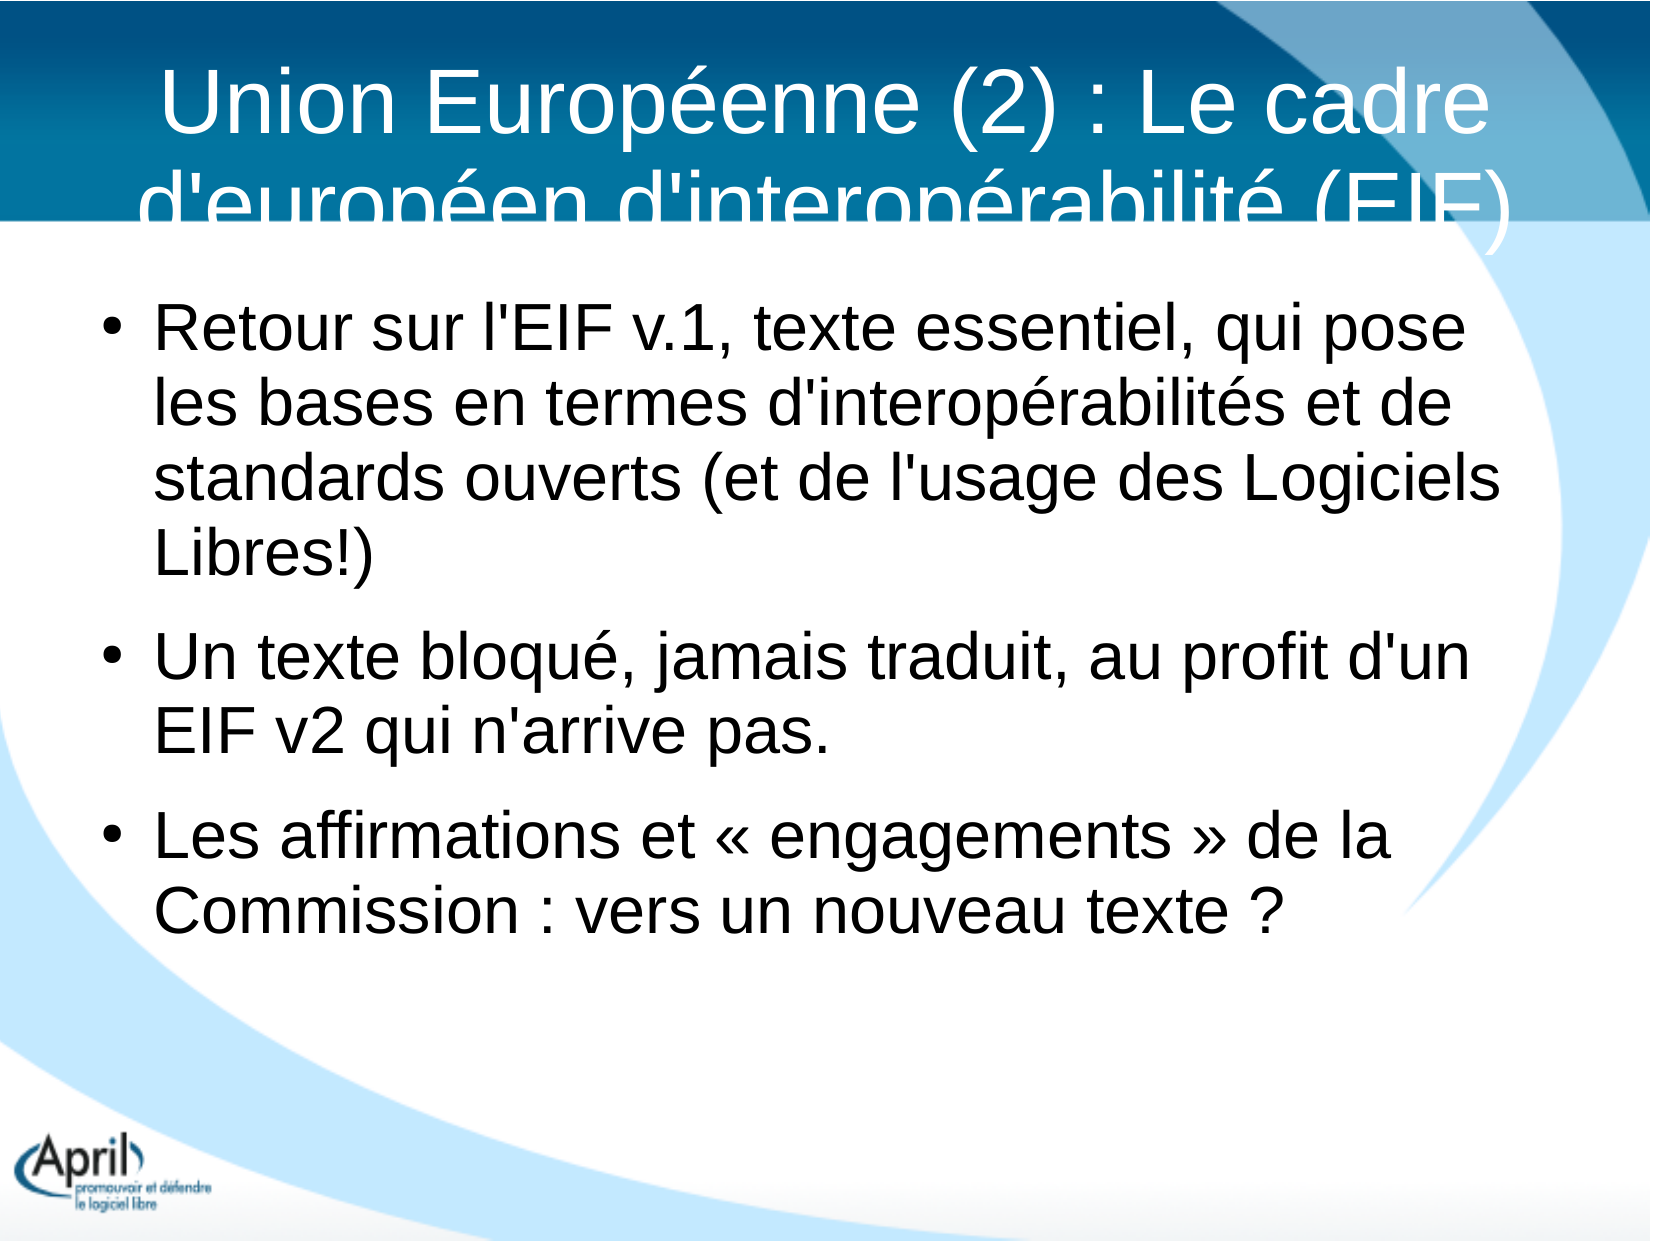

# Union Européenne (2) : Le cadre d'européen d'interopérabilité (EIF)
Retour sur l'EIF v.1, texte essentiel, qui pose les bases en termes d'interopérabilités et de standards ouverts (et de l'usage des Logiciels Libres!)
Un texte bloqué, jamais traduit, au profit d'un EIF v2 qui n'arrive pas.
Les affirmations et « engagements » de la Commission : vers un nouveau texte ?